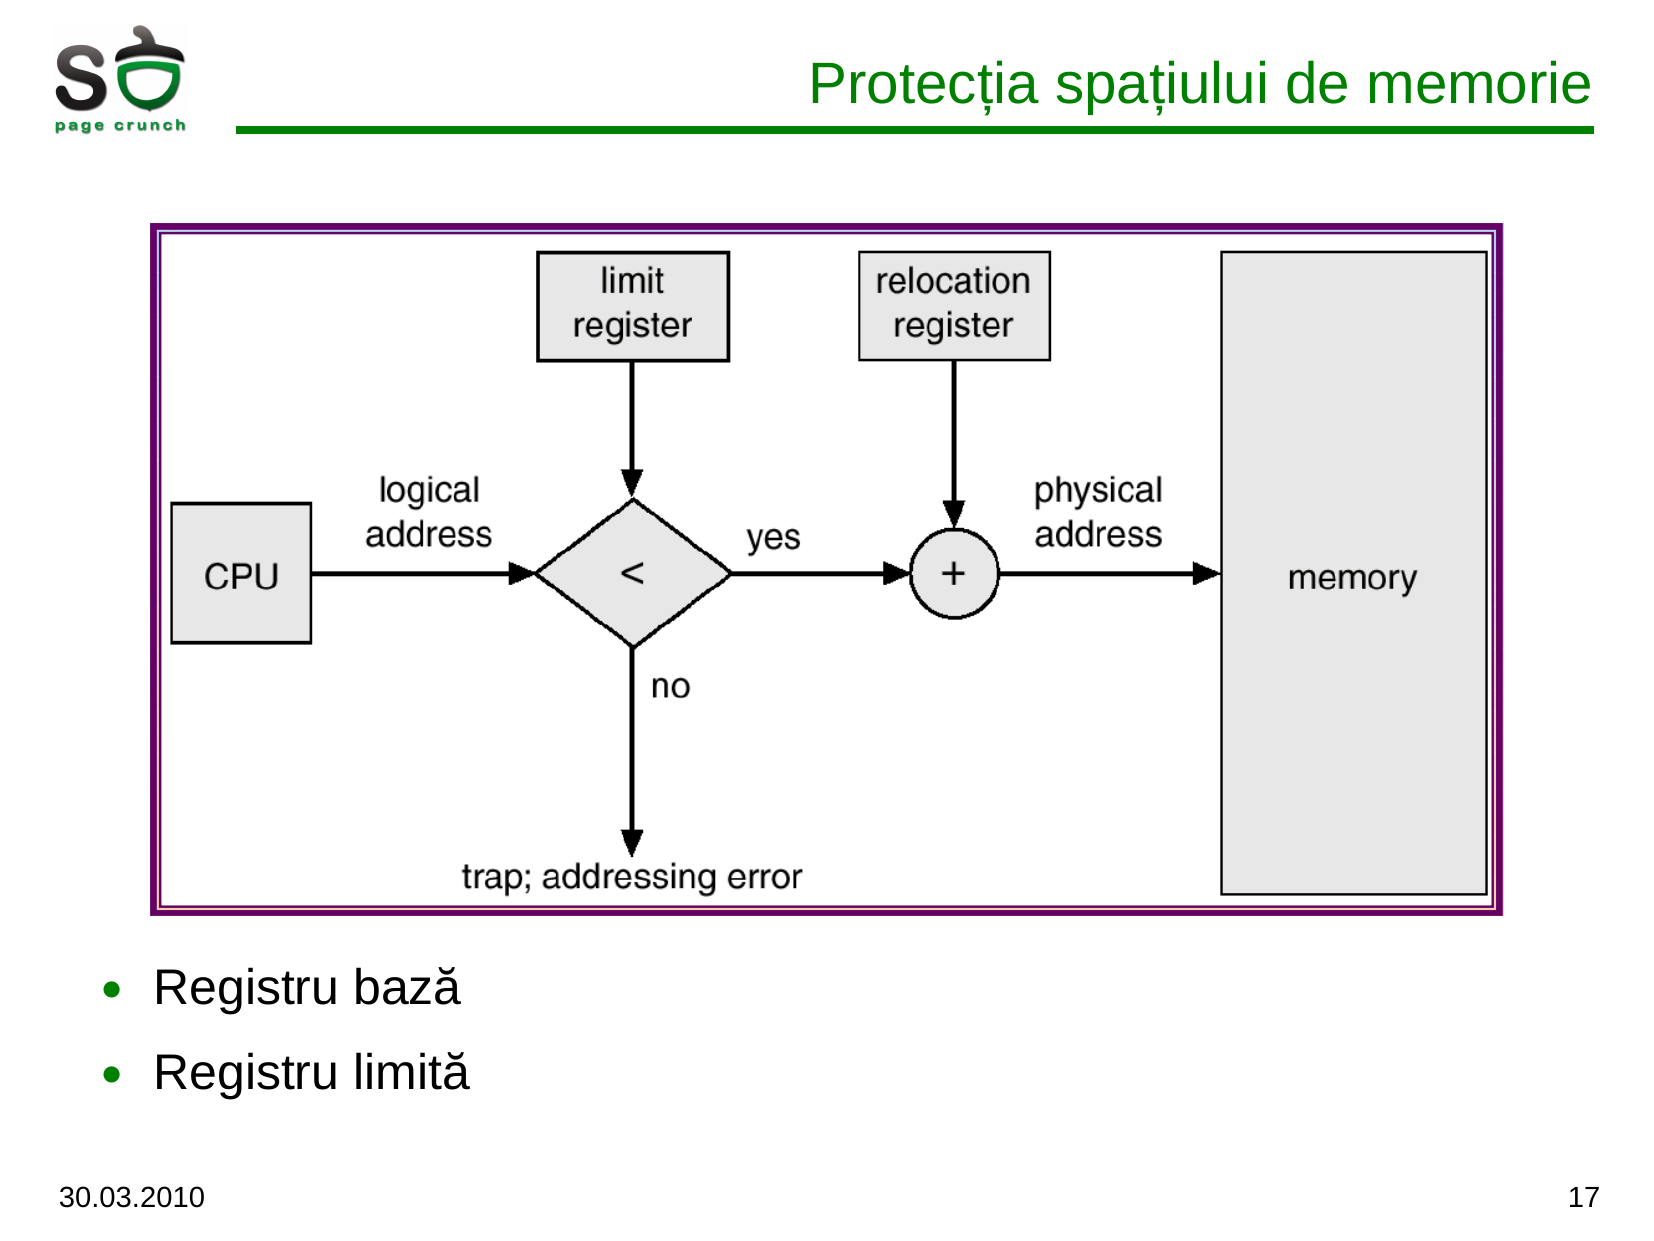

# Protecția spațiului de memorie
Registru bază
Registru limită
30.03.2010
17